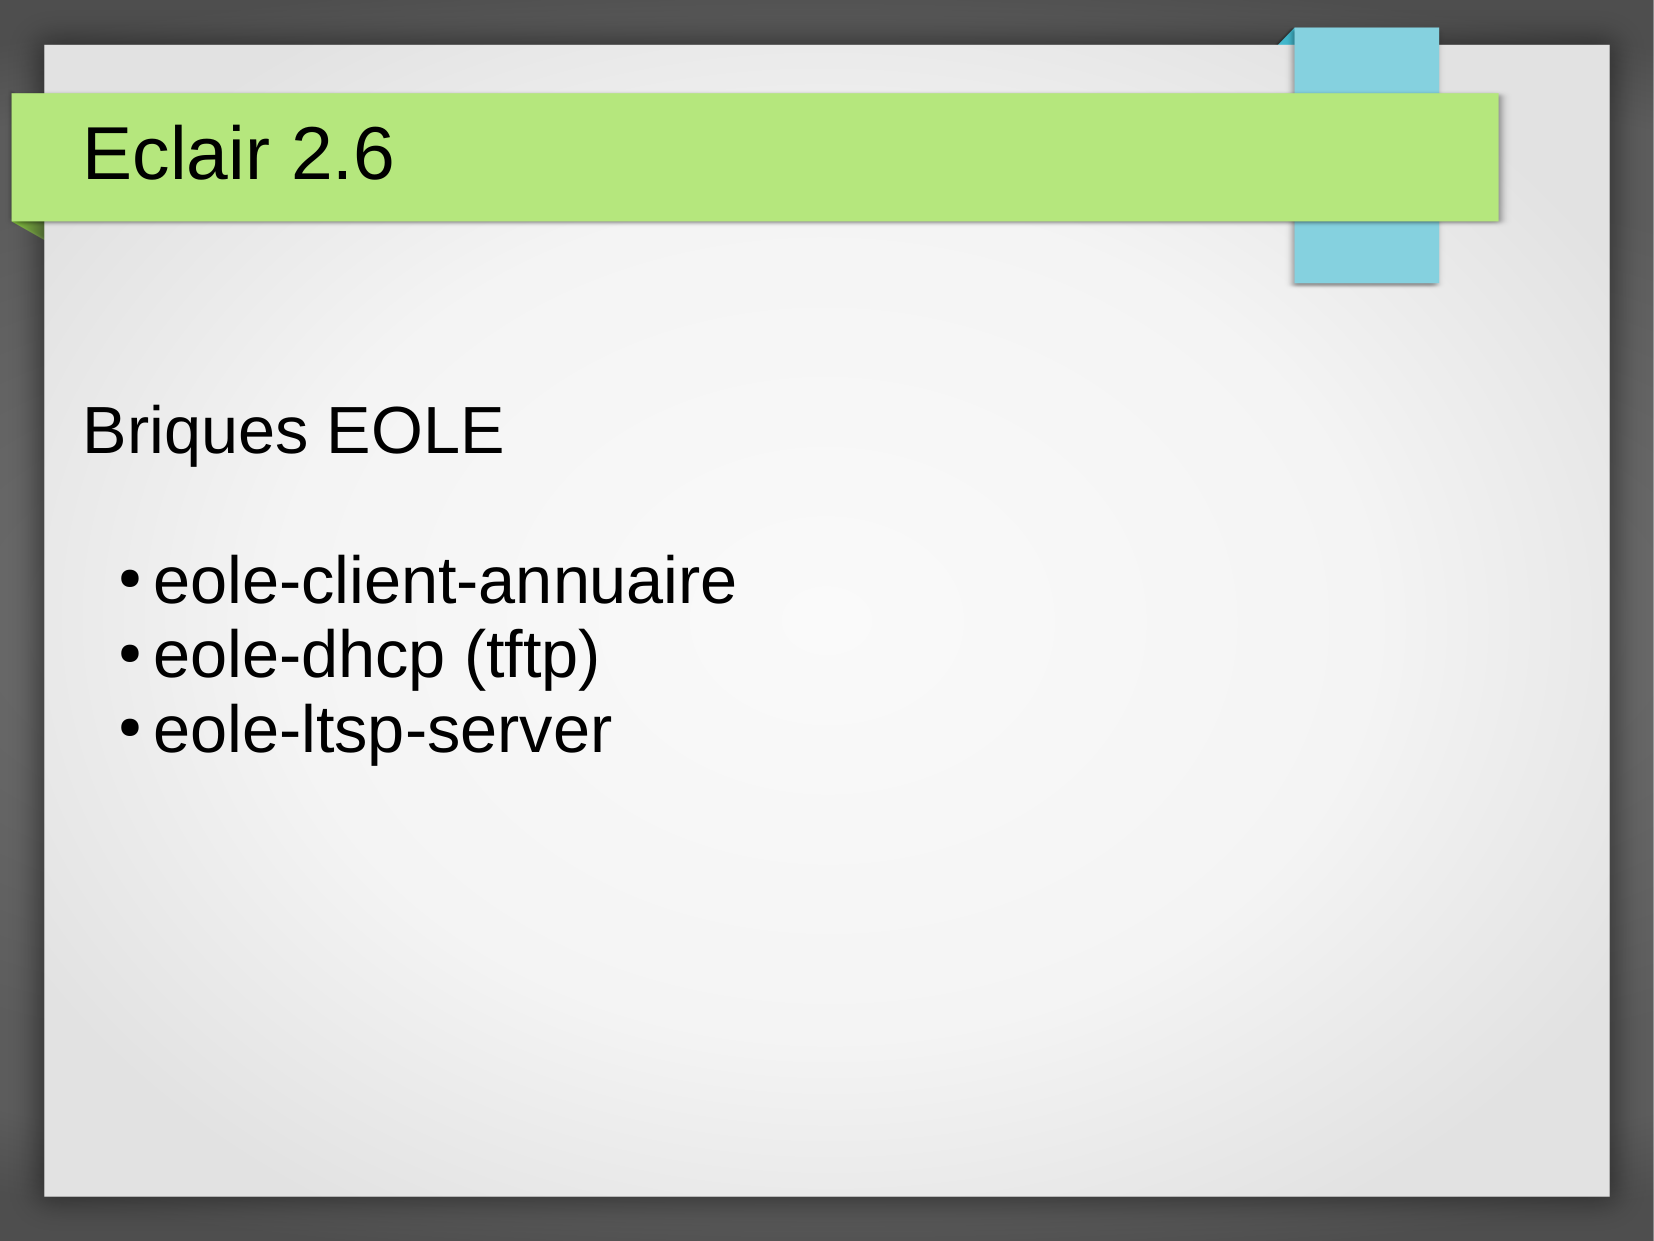

# Eclair 2.6
Briques EOLE
eole-client-annuaire
eole-dhcp (tftp)
eole-ltsp-server